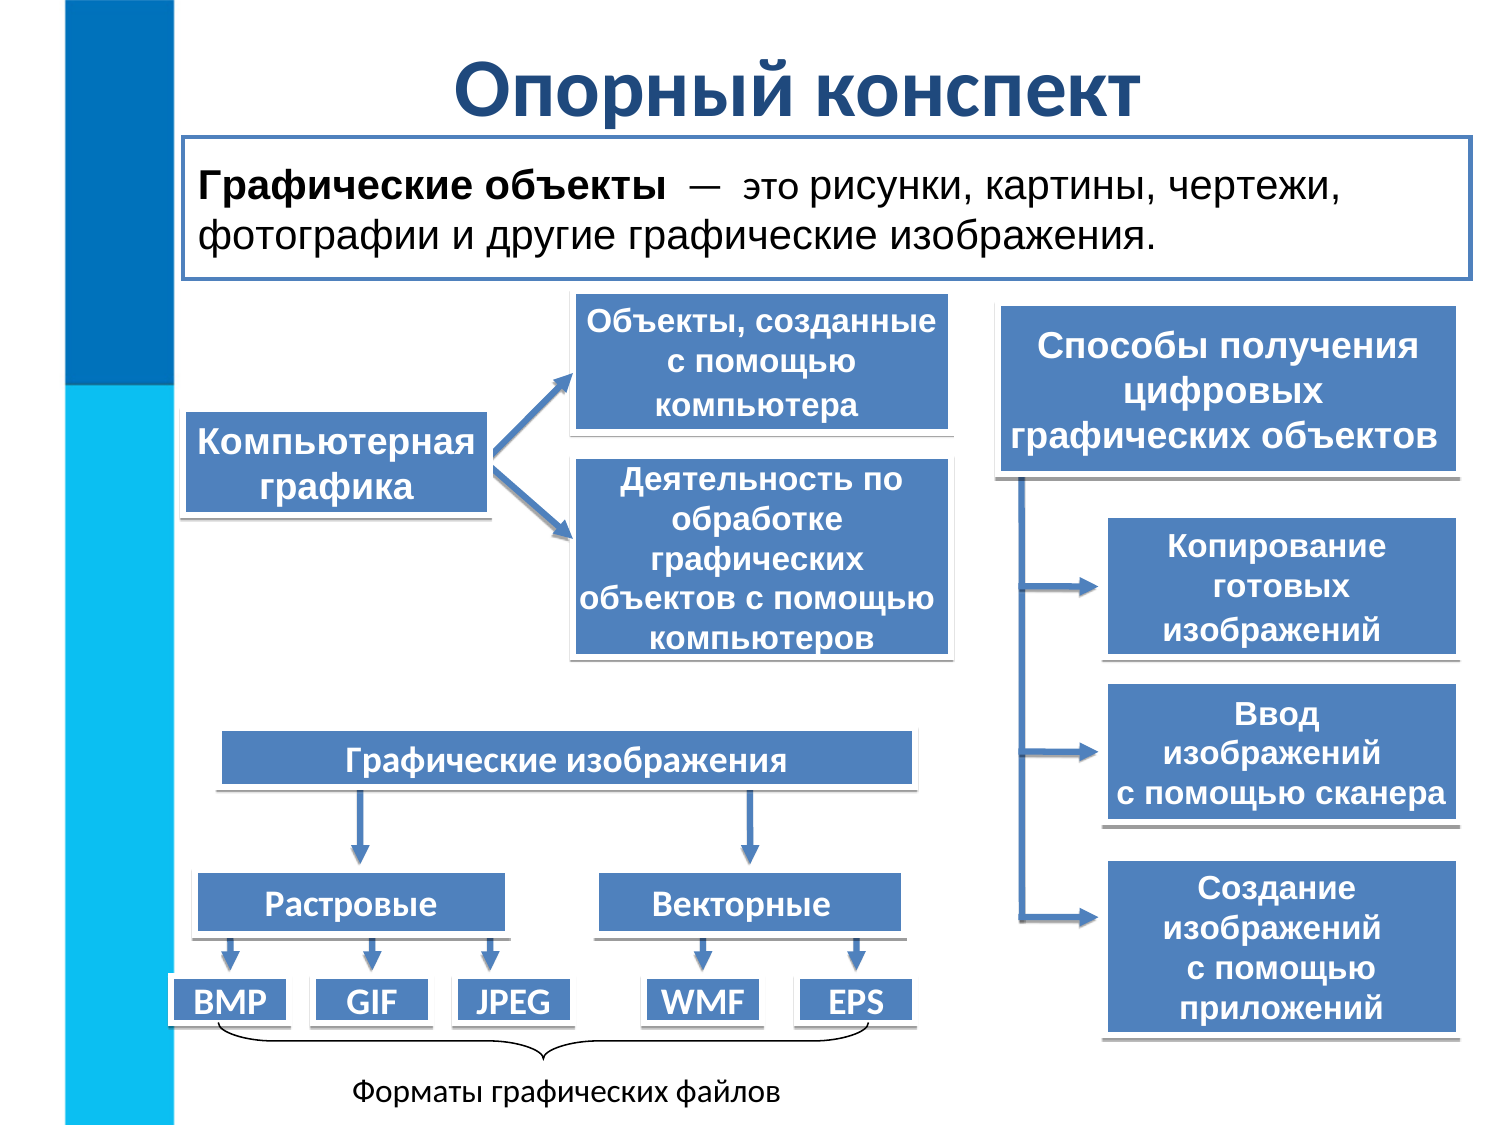

Опорный конспект
Графические объекты — это рисунки, картины, чертежи,
фотографии и другие графические изображения.
Объекты, созданные
с помощью
компьютера
Способы получения
цифровых
графических объектов
Компьютерная
графика
Деятельность по
обработке
графических
объектов с помощью
компьютеров
Копирование
готовых
изображений
Ввод
изображений
с помощью сканера
Графические изображения
Создание
изображений
с помощью
приложений
Растровые
Векторные
BMP
GIF
JPEG
WMF
EPS
Форматы графических файлов